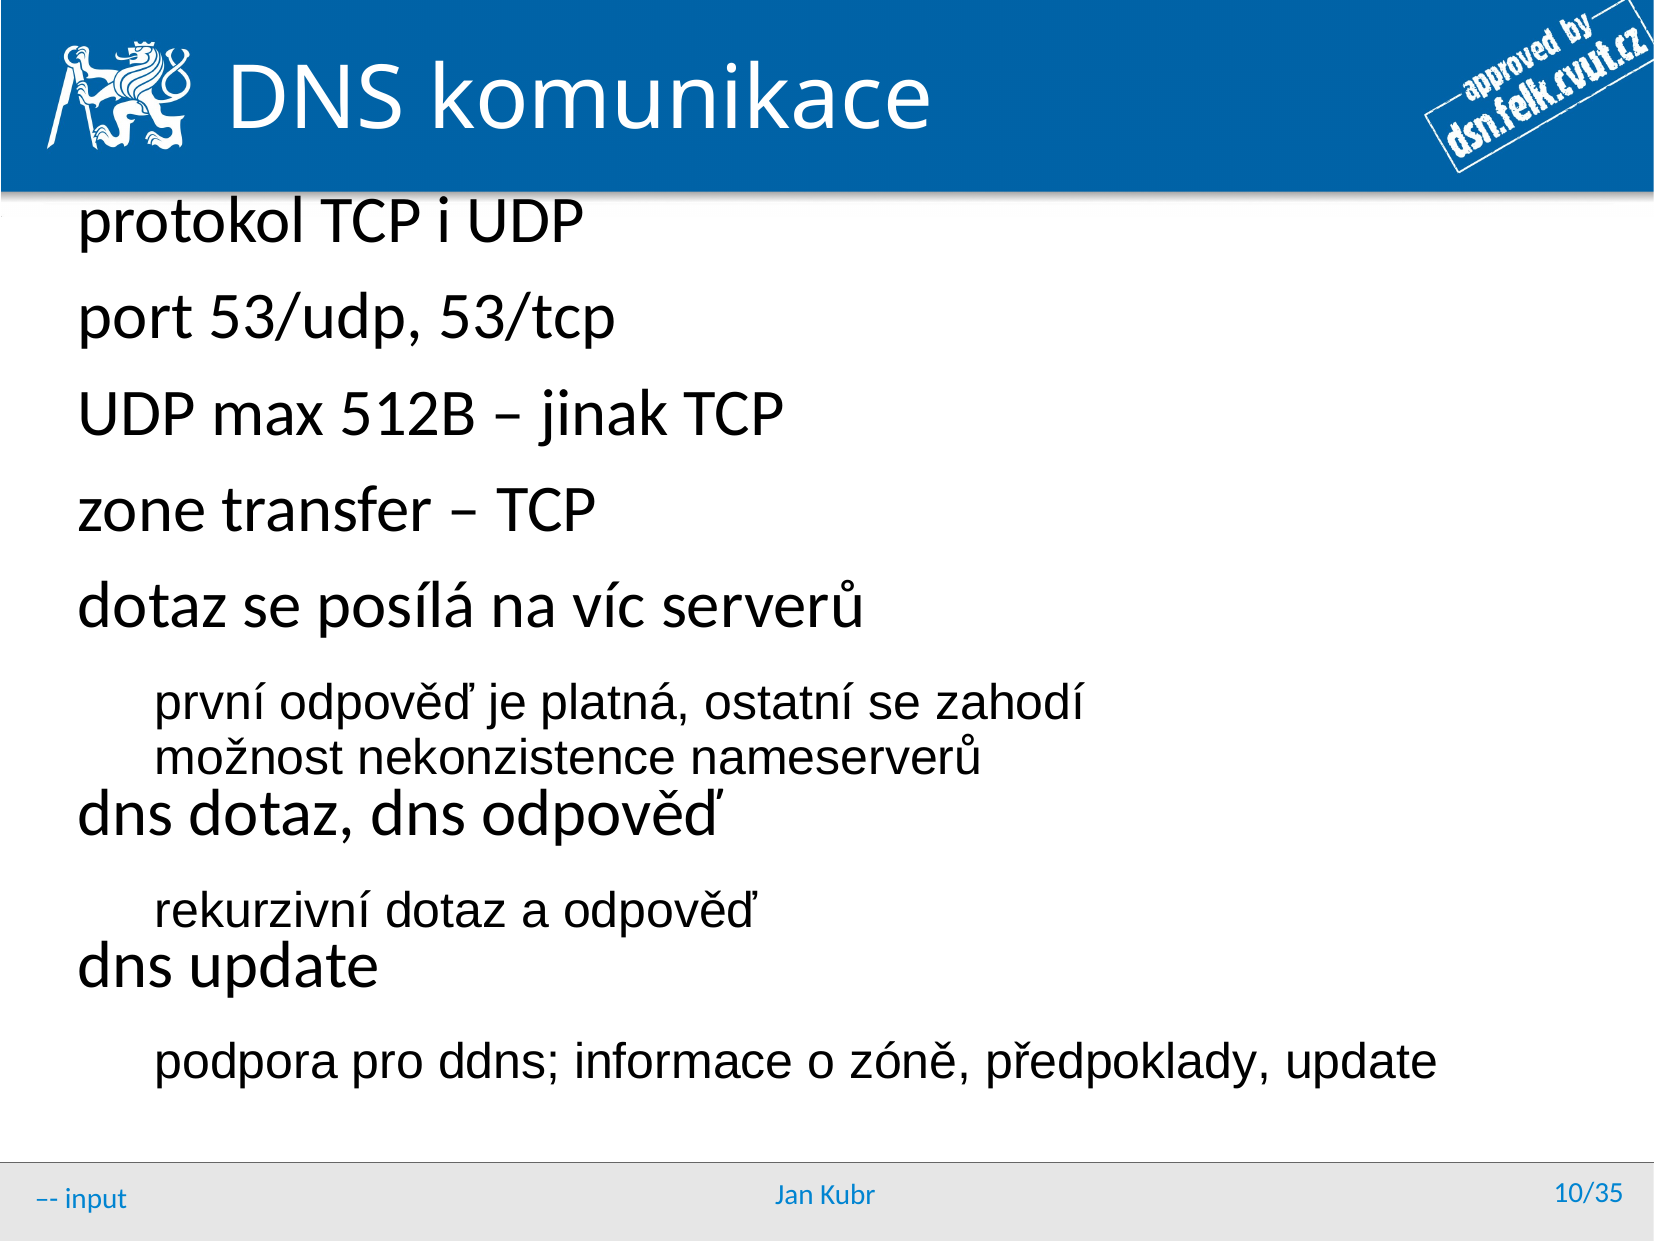

# DNS komunikace
protokol TCP i UDP
port 53/udp, 53/tcp
UDP max 512B – jinak TCP
zone transfer – TCP
dotaz se posílá na víc serverů
první odpověď je platná, ostatní se zahodí
možnost nekonzistence nameserverů
dns dotaz, dns odpověď
rekurzivní dotaz a odpověď
dns update
podpora pro ddns; informace o zóně, předpoklady, update
10
Jan Kubr
02/2006